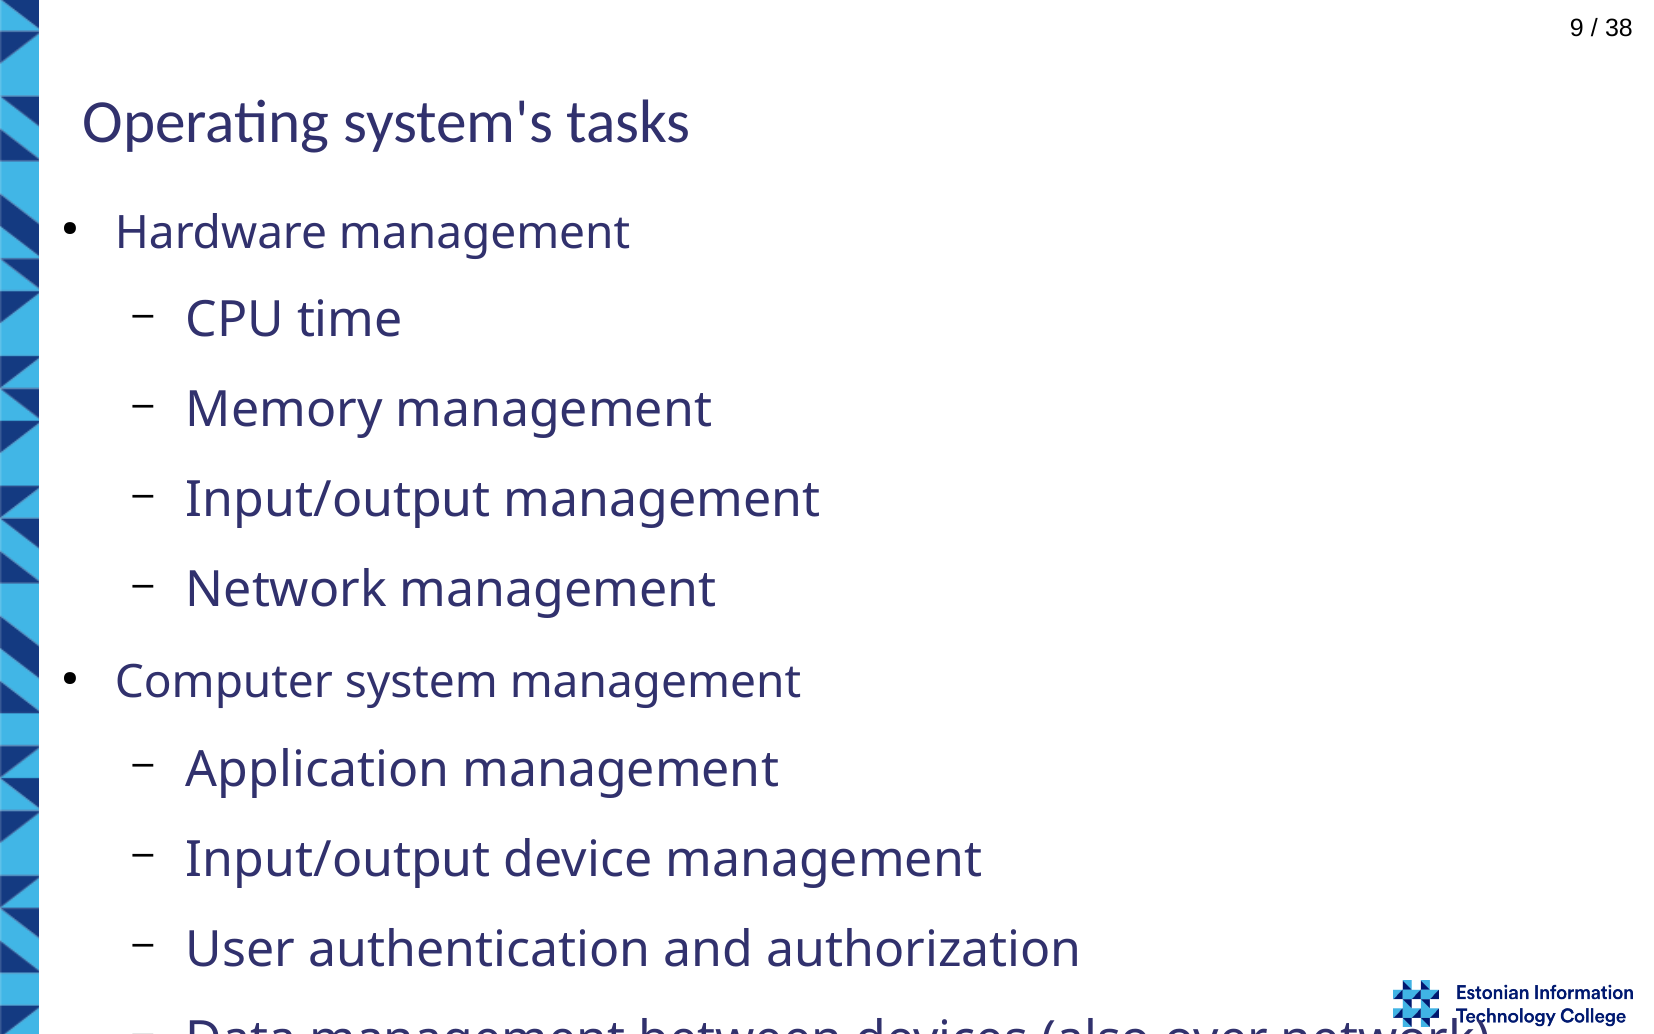

# Operating system's tasks
Hardware management
CPU time
Memory management
Input/output management
Network management
Computer system management
Application management
Input/output device management
User authentication and authorization
Data management between devices (also over network)